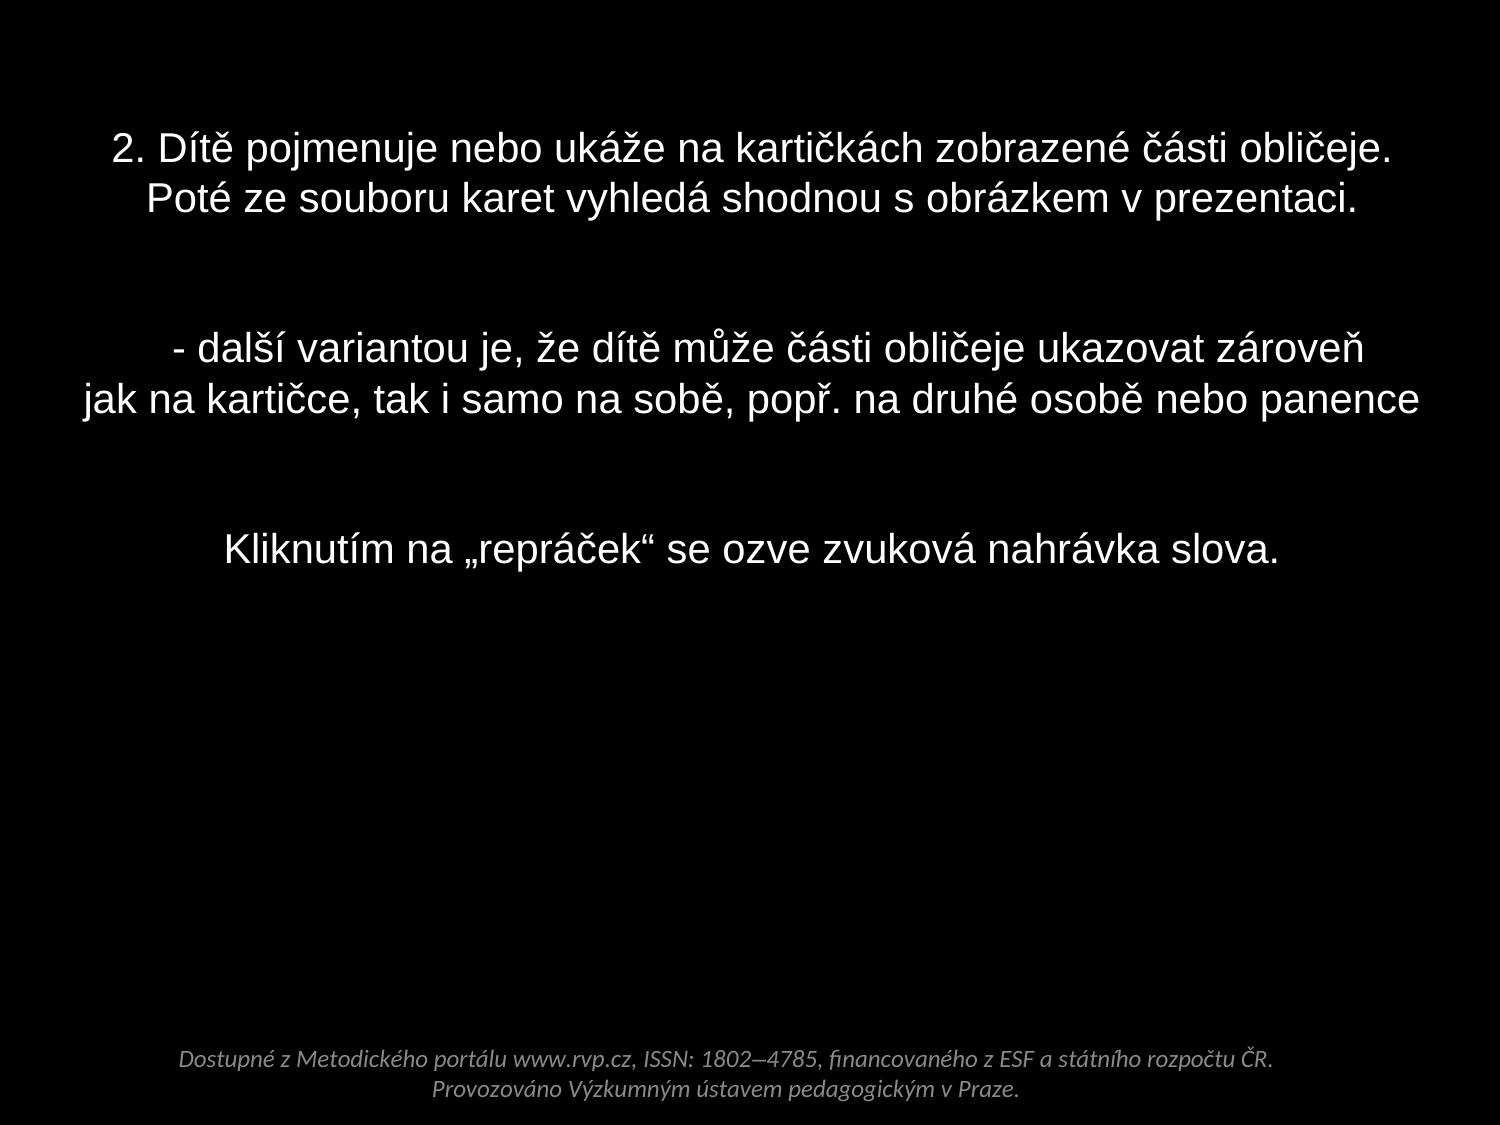

2. Dítě pojmenuje nebo ukáže na kartičkách zobrazené části obličeje.
Poté ze souboru karet vyhledá shodnou s obrázkem v prezentaci.
	- další variantou je, že dítě může části obličeje ukazovat zároveň
jak na kartičce, tak i samo na sobě, popř. na druhé osobě nebo panence
Kliknutím na „repráček“ se ozve zvuková nahrávka slova.
Dostupné z Metodického portálu www.rvp.cz, ISSN: 1802–4785, financovaného z ESF a státního rozpočtu ČR. Provozováno Výzkumným ústavem pedagogickým v Praze.